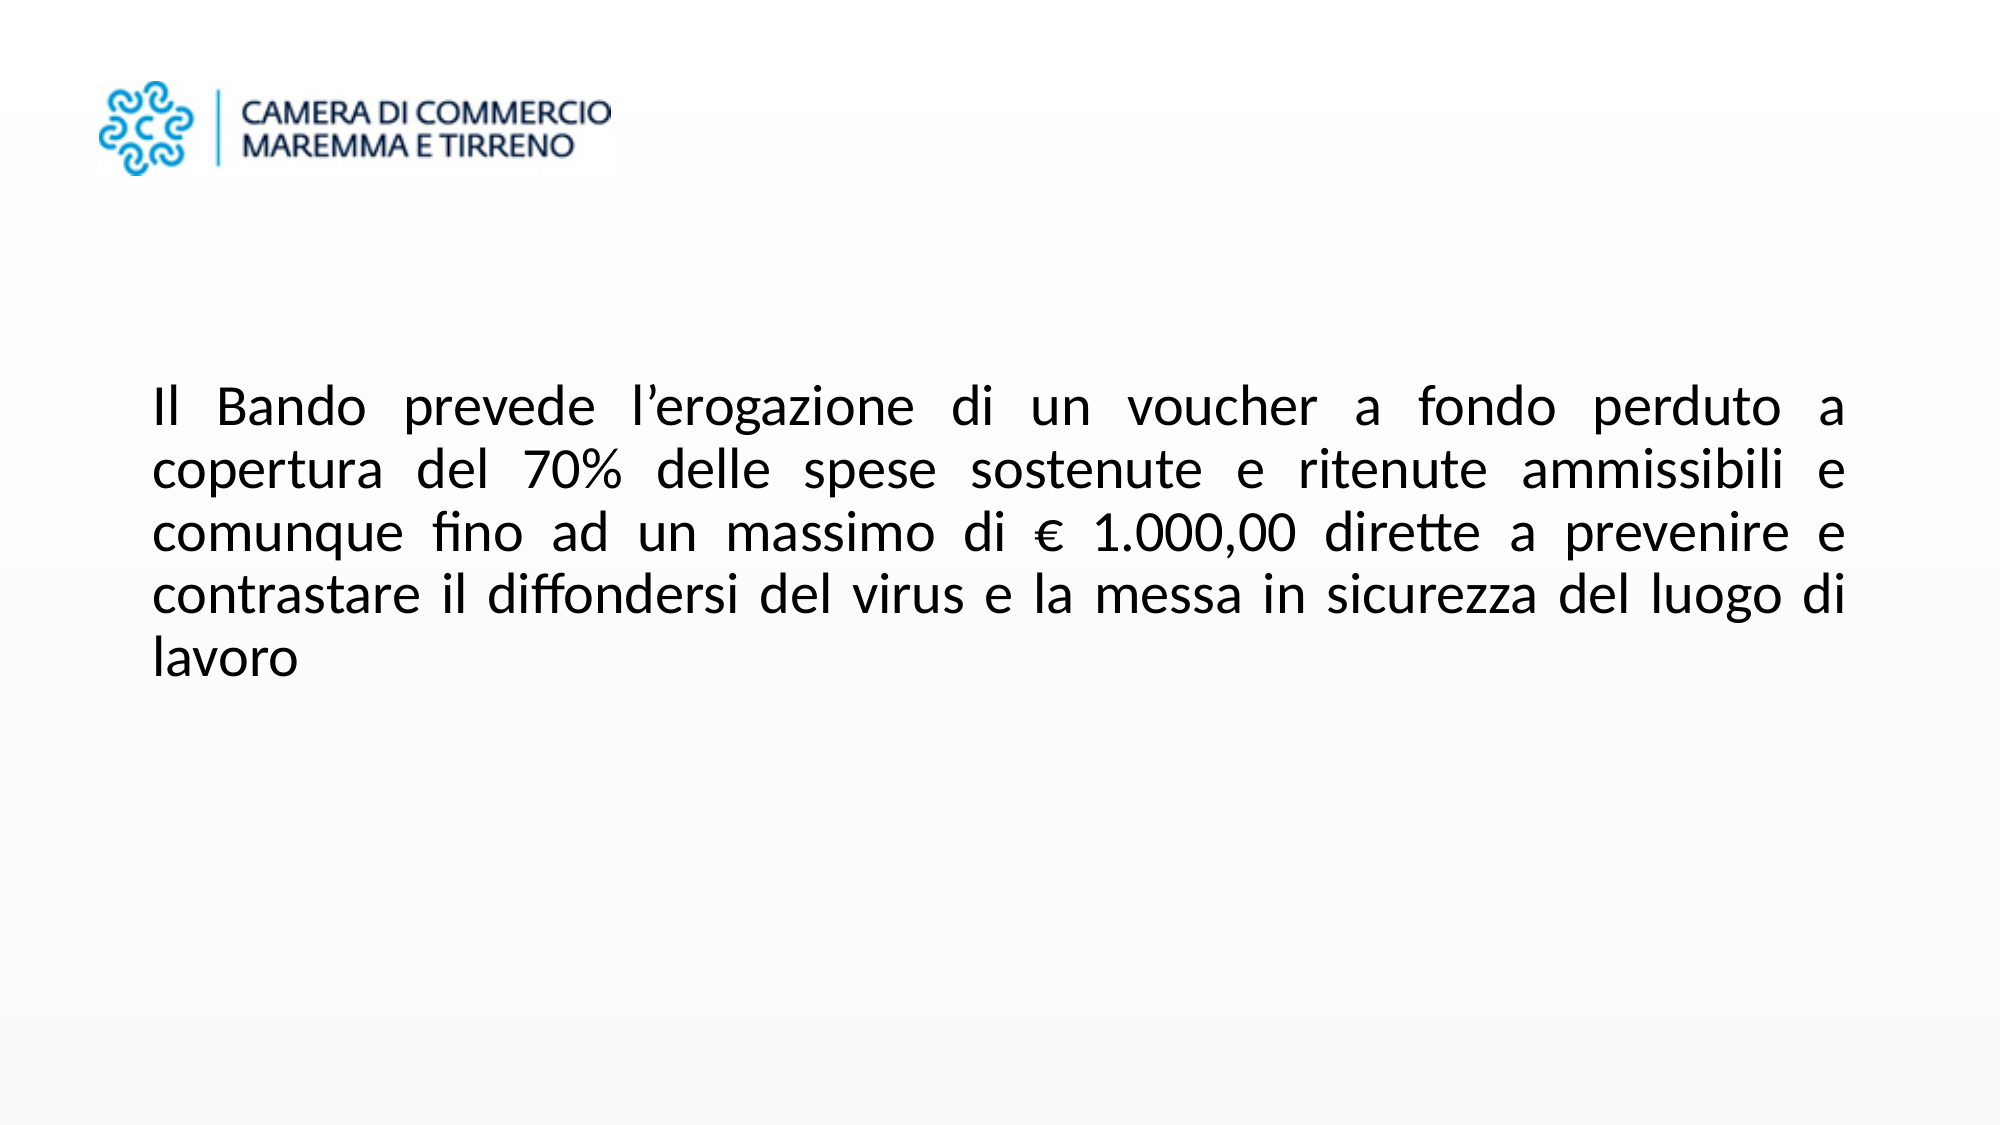

# Il Bando prevede l’erogazione di un voucher a fondo perduto a copertura del 70% delle spese sostenute e ritenute ammissibili e comunque fino ad un massimo di € 1.000,00 dirette a prevenire e contrastare il diffondersi del virus e la messa in sicurezza del luogo di lavoro